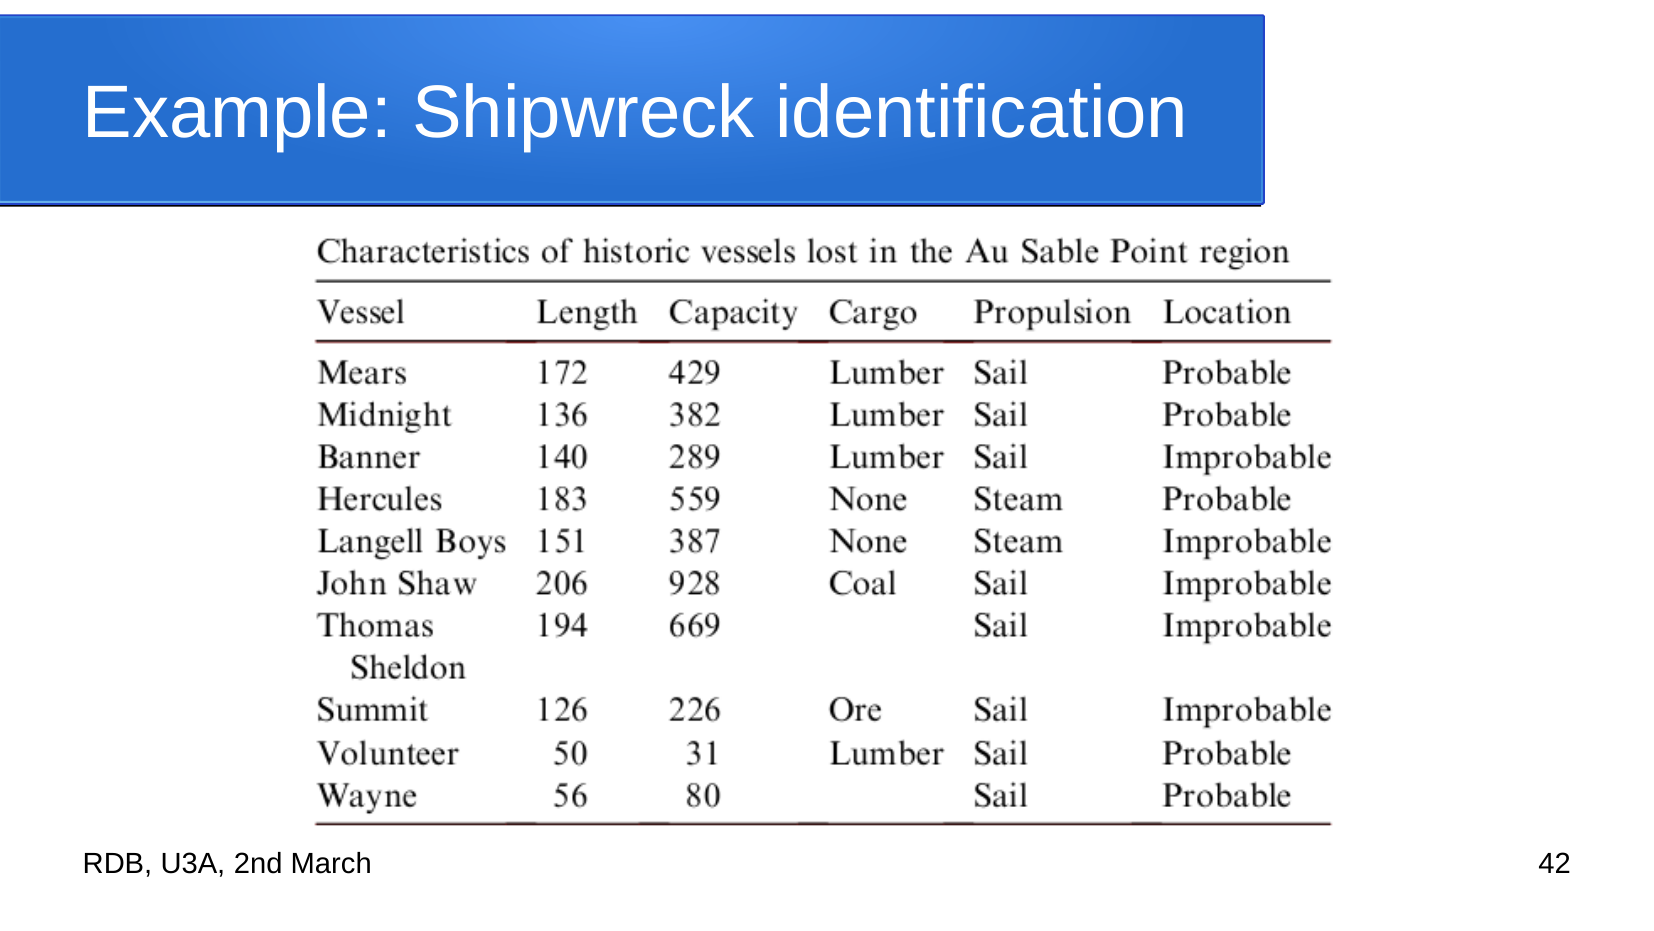

# Example: Shipwreck identification
RDB, U3A, 2nd March
42